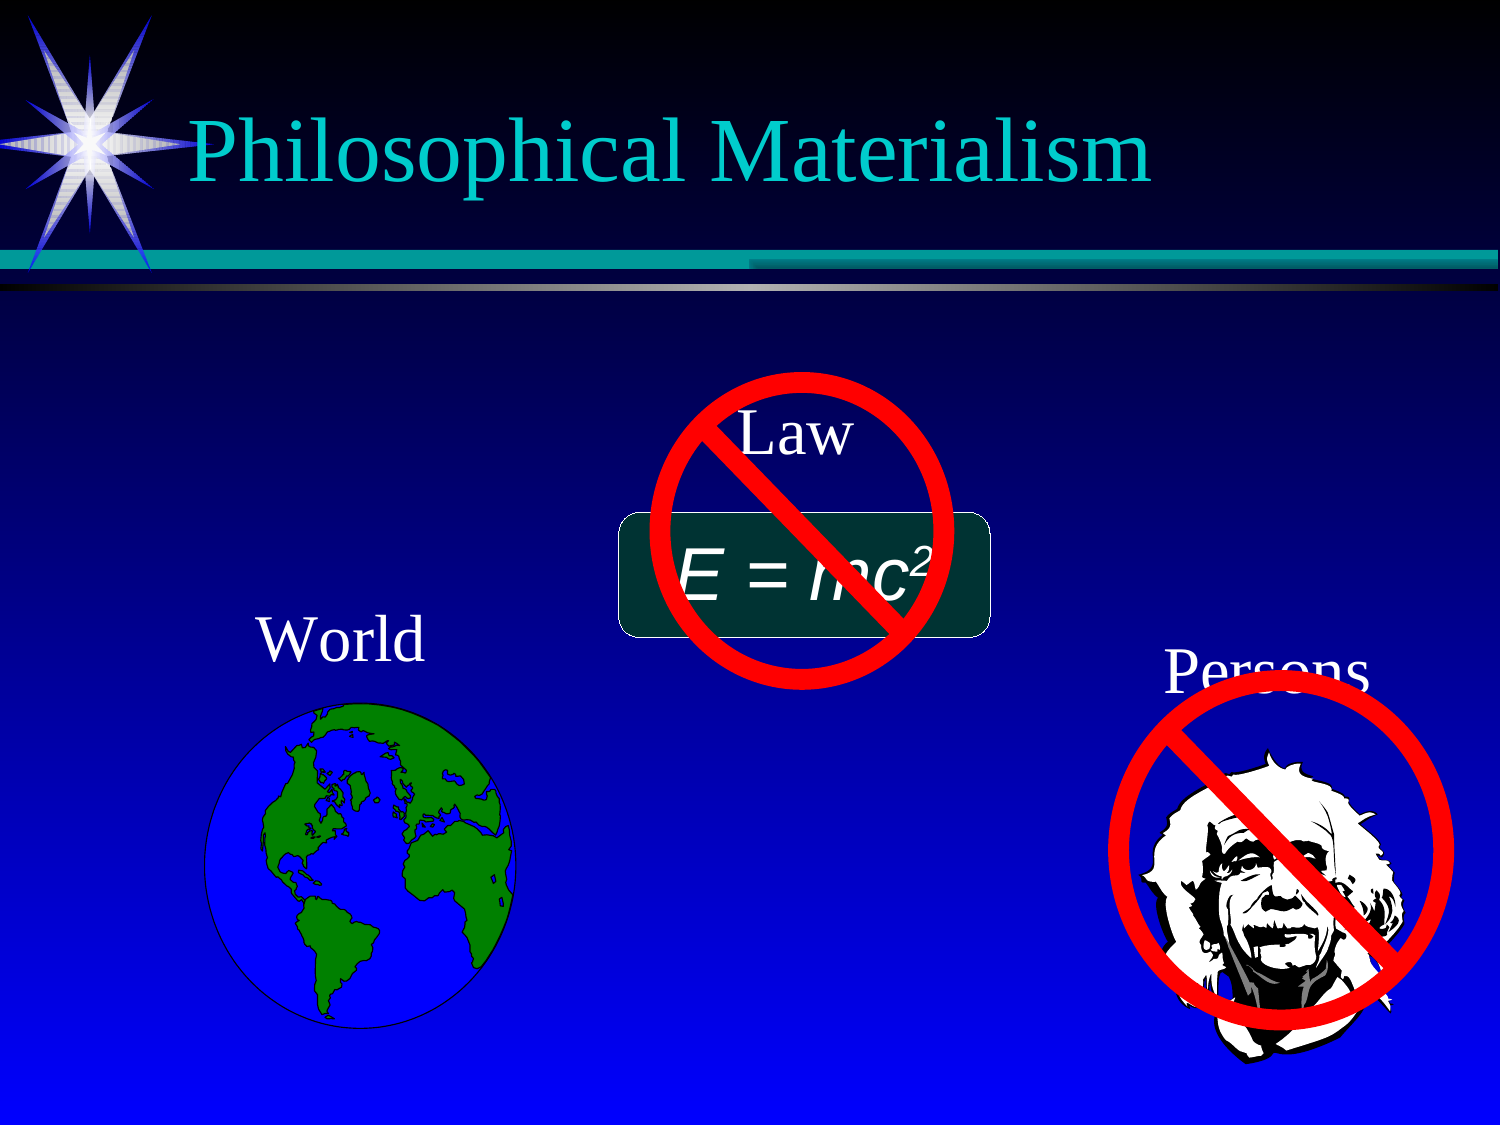

# Philosophical Materialism
Law
E = mc2
World
Persons